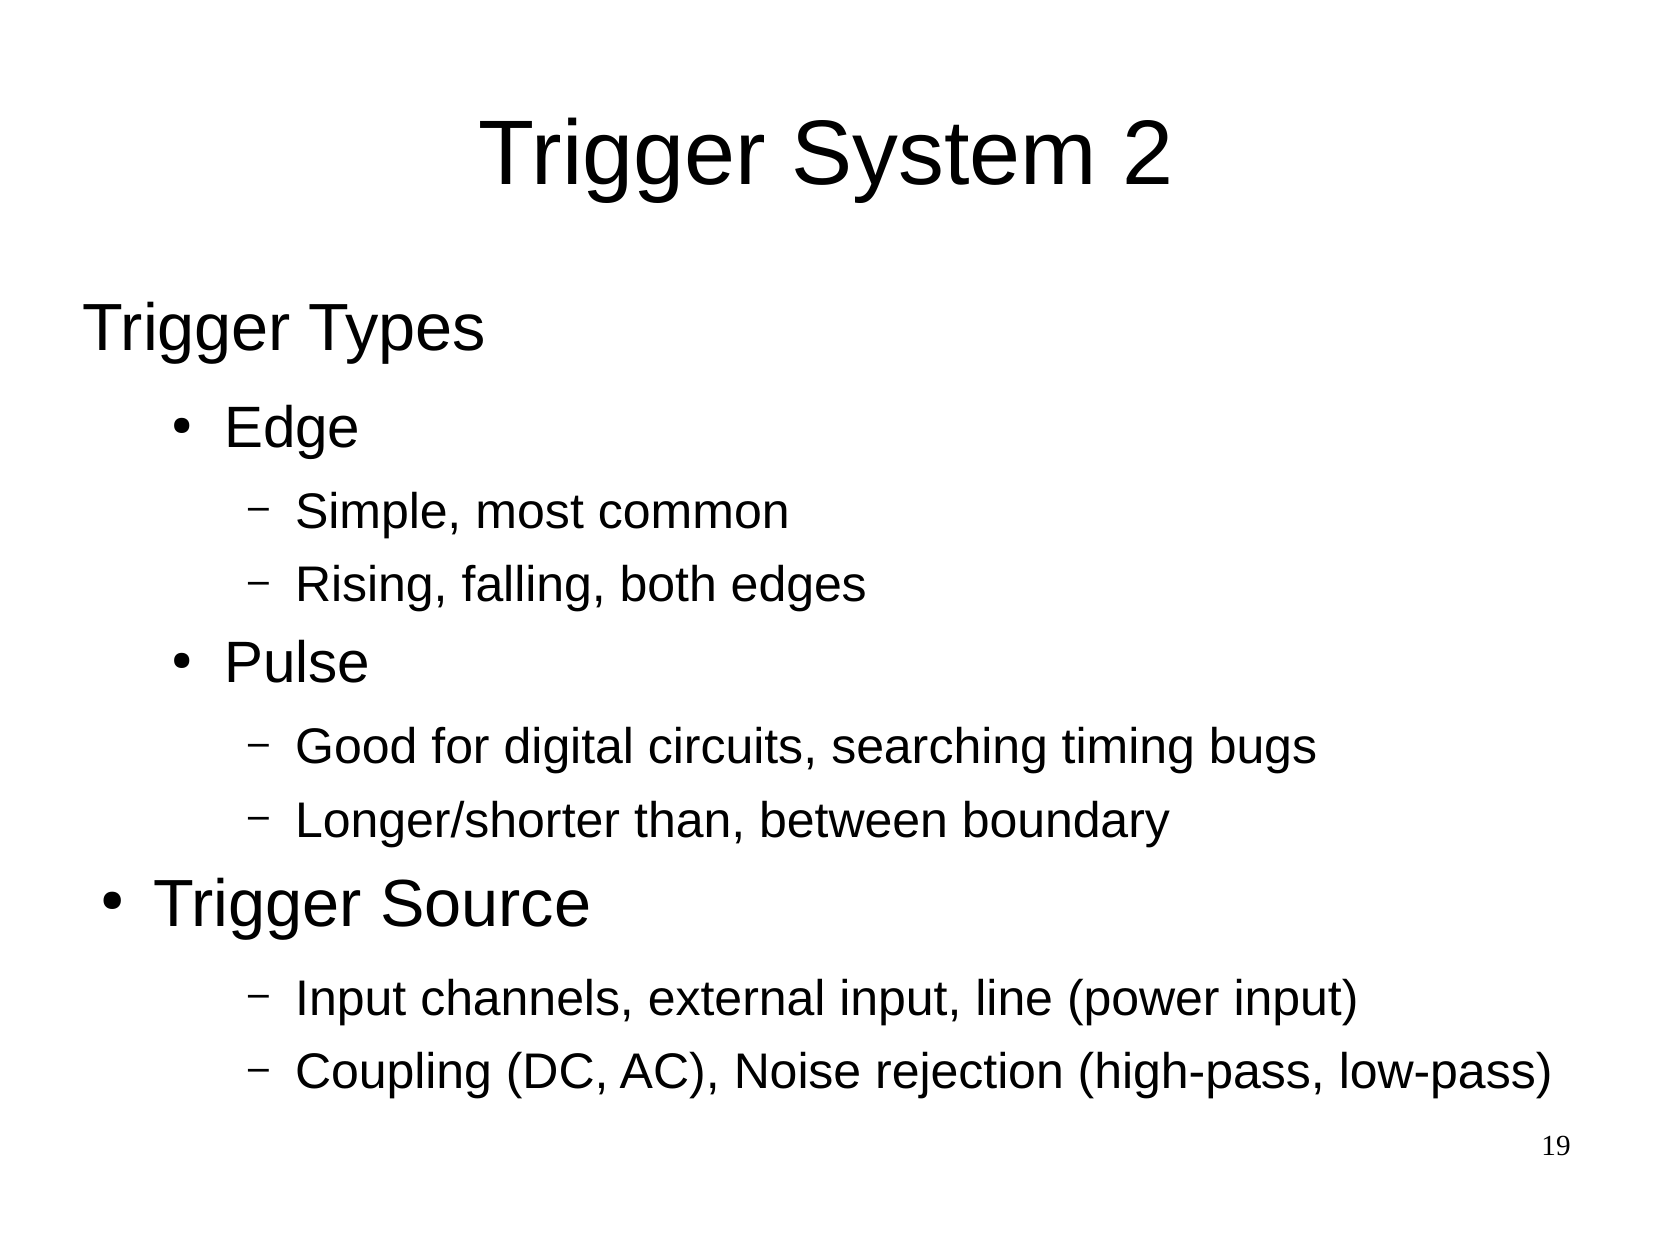

# Trigger System 2
Trigger Types
Edge
Simple, most common
Rising, falling, both edges
Pulse
Good for digital circuits, searching timing bugs
Longer/shorter than, between boundary
Trigger Source
Input channels, external input, line (power input)
Coupling (DC, AC), Noise rejection (high-pass, low-pass)
19